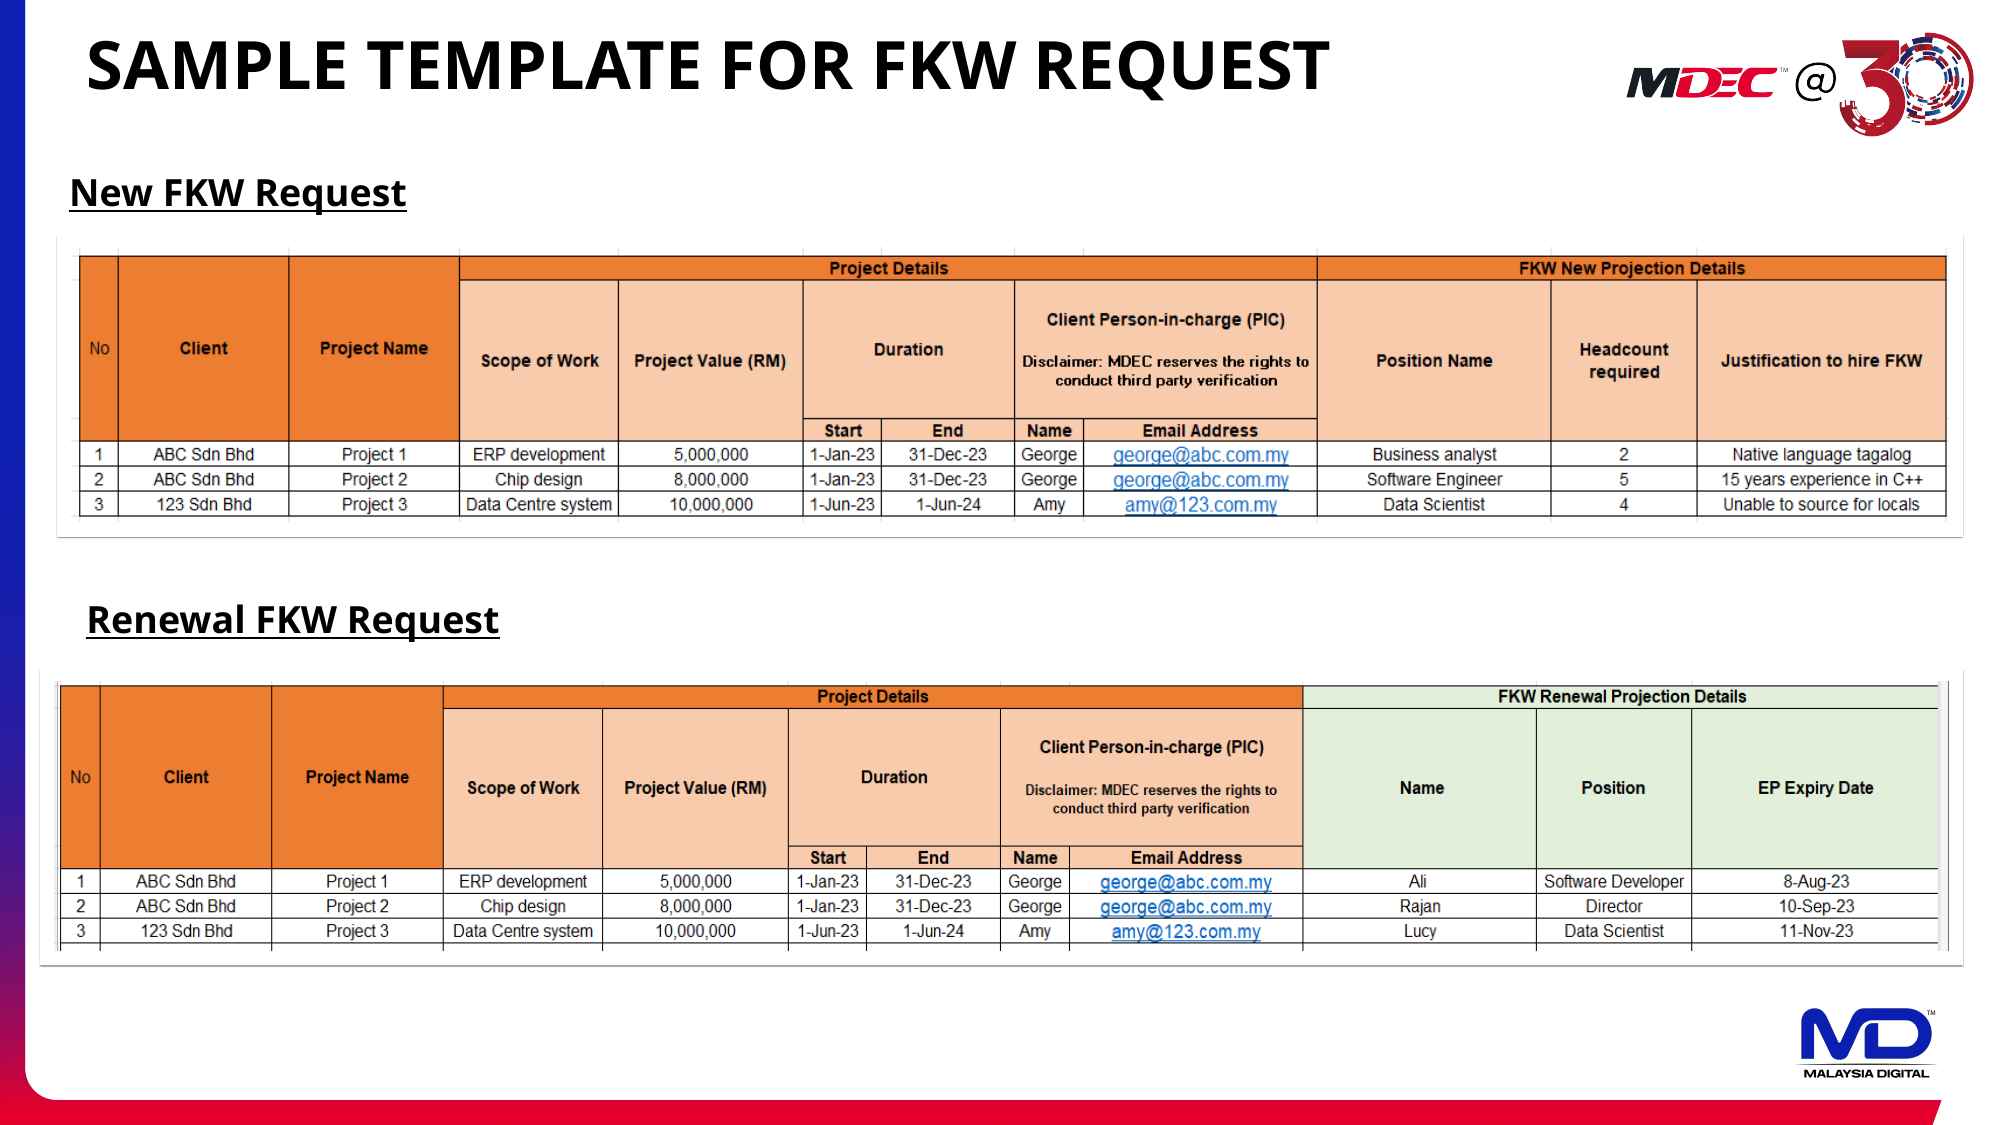

# SAMPLE TEMPLATE FOR FKW REQUEST
New FKW Request
Renewal FKW Request